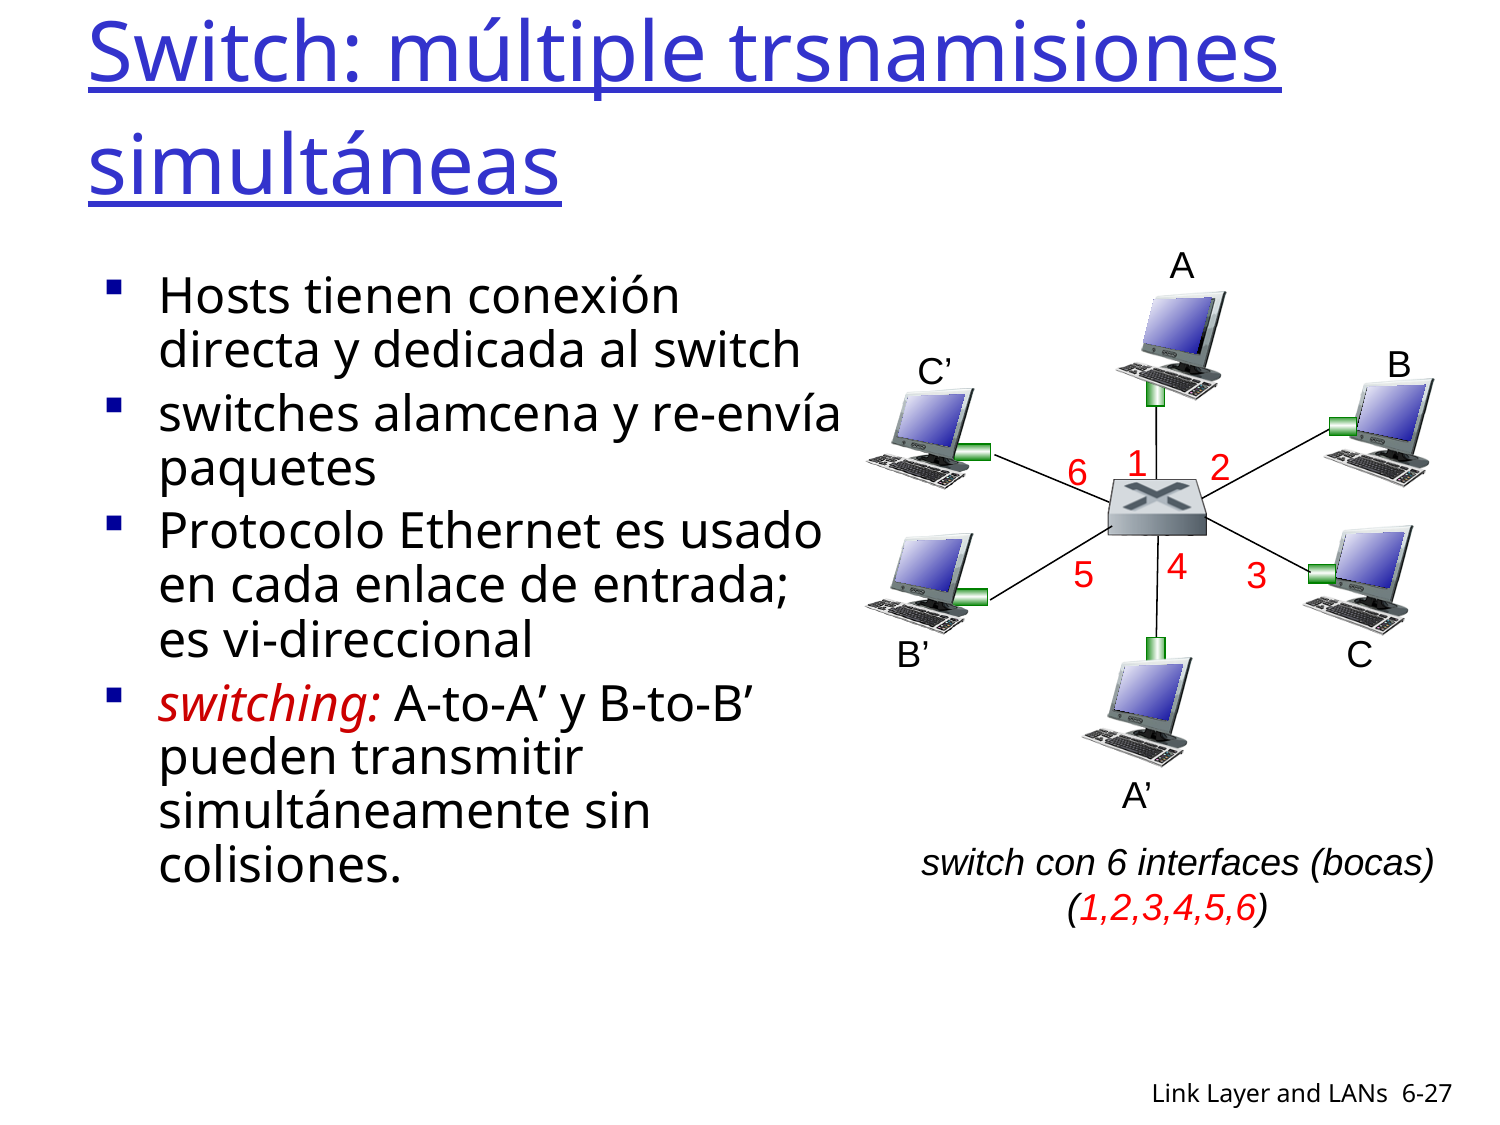

# Switch: múltiple trsnamisiones simultáneas
A
Hosts tienen conexión directa y dedicada al switch
switches alamcena y re-envía paquetes
Protocolo Ethernet es usado en cada enlace de entrada; es vi-direccional
switching: A-to-A’ y B-to-B’ pueden transmitir simultáneamente sin colisiones.
B
C’
1
2
6
4
5
3
B’
C
A’
switch con 6 interfaces (bocas)
(1,2,3,4,5,6)
Link Layer and LANs